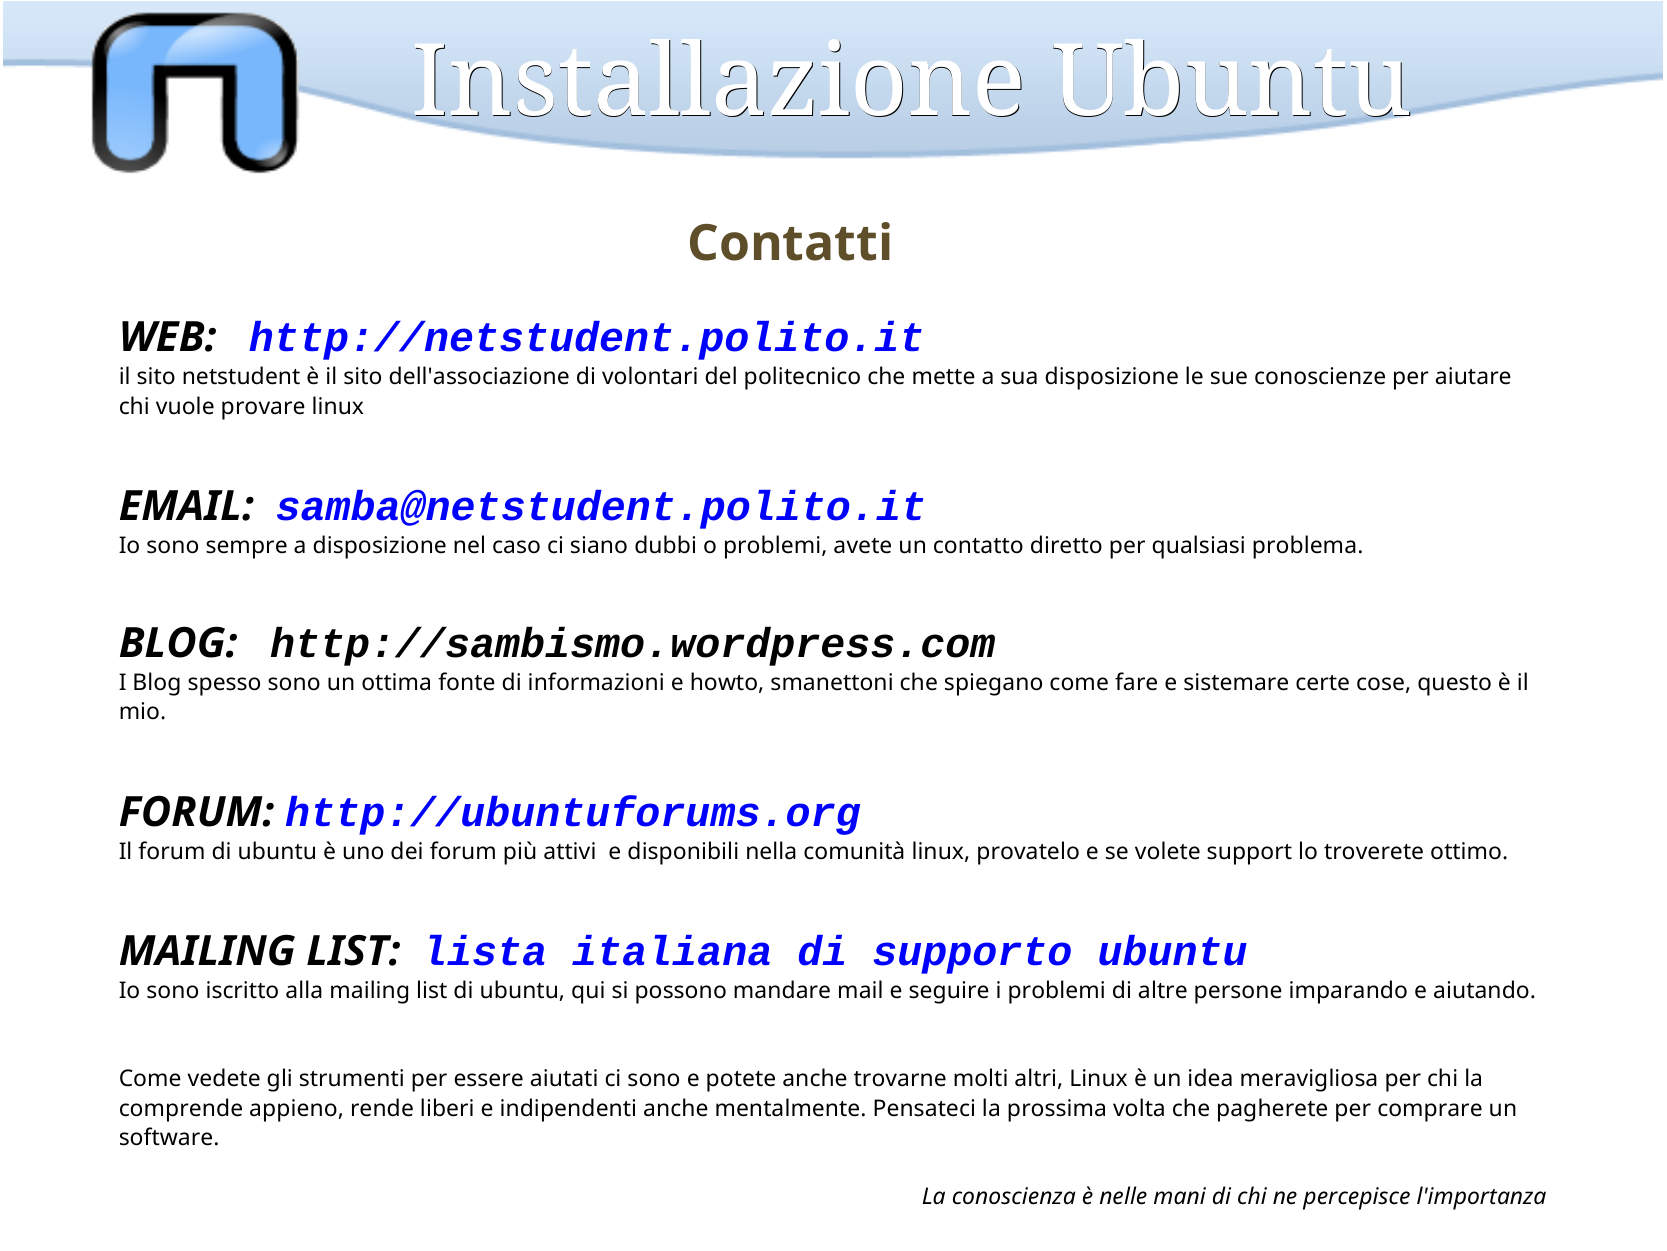

Installazione Ubuntu
Contatti
WEB: http://netstudent.polito.it
il sito netstudent è il sito dell'associazione di volontari del politecnico che mette a sua disposizione le sue conoscienze per aiutare chi vuole provare linux
EMAIL: samba@netstudent.polito.it
Io sono sempre a disposizione nel caso ci siano dubbi o problemi, avete un contatto diretto per qualsiasi problema.
BLOG: http://sambismo.wordpress.com
I Blog spesso sono un ottima fonte di informazioni e howto, smanettoni che spiegano come fare e sistemare certe cose, questo è il mio.
FORUM: http://ubuntuforums.org
Il forum di ubuntu è uno dei forum più attivi e disponibili nella comunità linux, provatelo e se volete support lo troverete ottimo.
MAILING LIST: lista italiana di supporto ubuntu
Io sono iscritto alla mailing list di ubuntu, qui si possono mandare mail e seguire i problemi di altre persone imparando e aiutando.
Come vedete gli strumenti per essere aiutati ci sono e potete anche trovarne molti altri, Linux è un idea meravigliosa per chi la comprende appieno, rende liberi e indipendenti anche mentalmente. Pensateci la prossima volta che pagherete per comprare un software.
La conoscienza è nelle mani di chi ne percepisce l'importanza